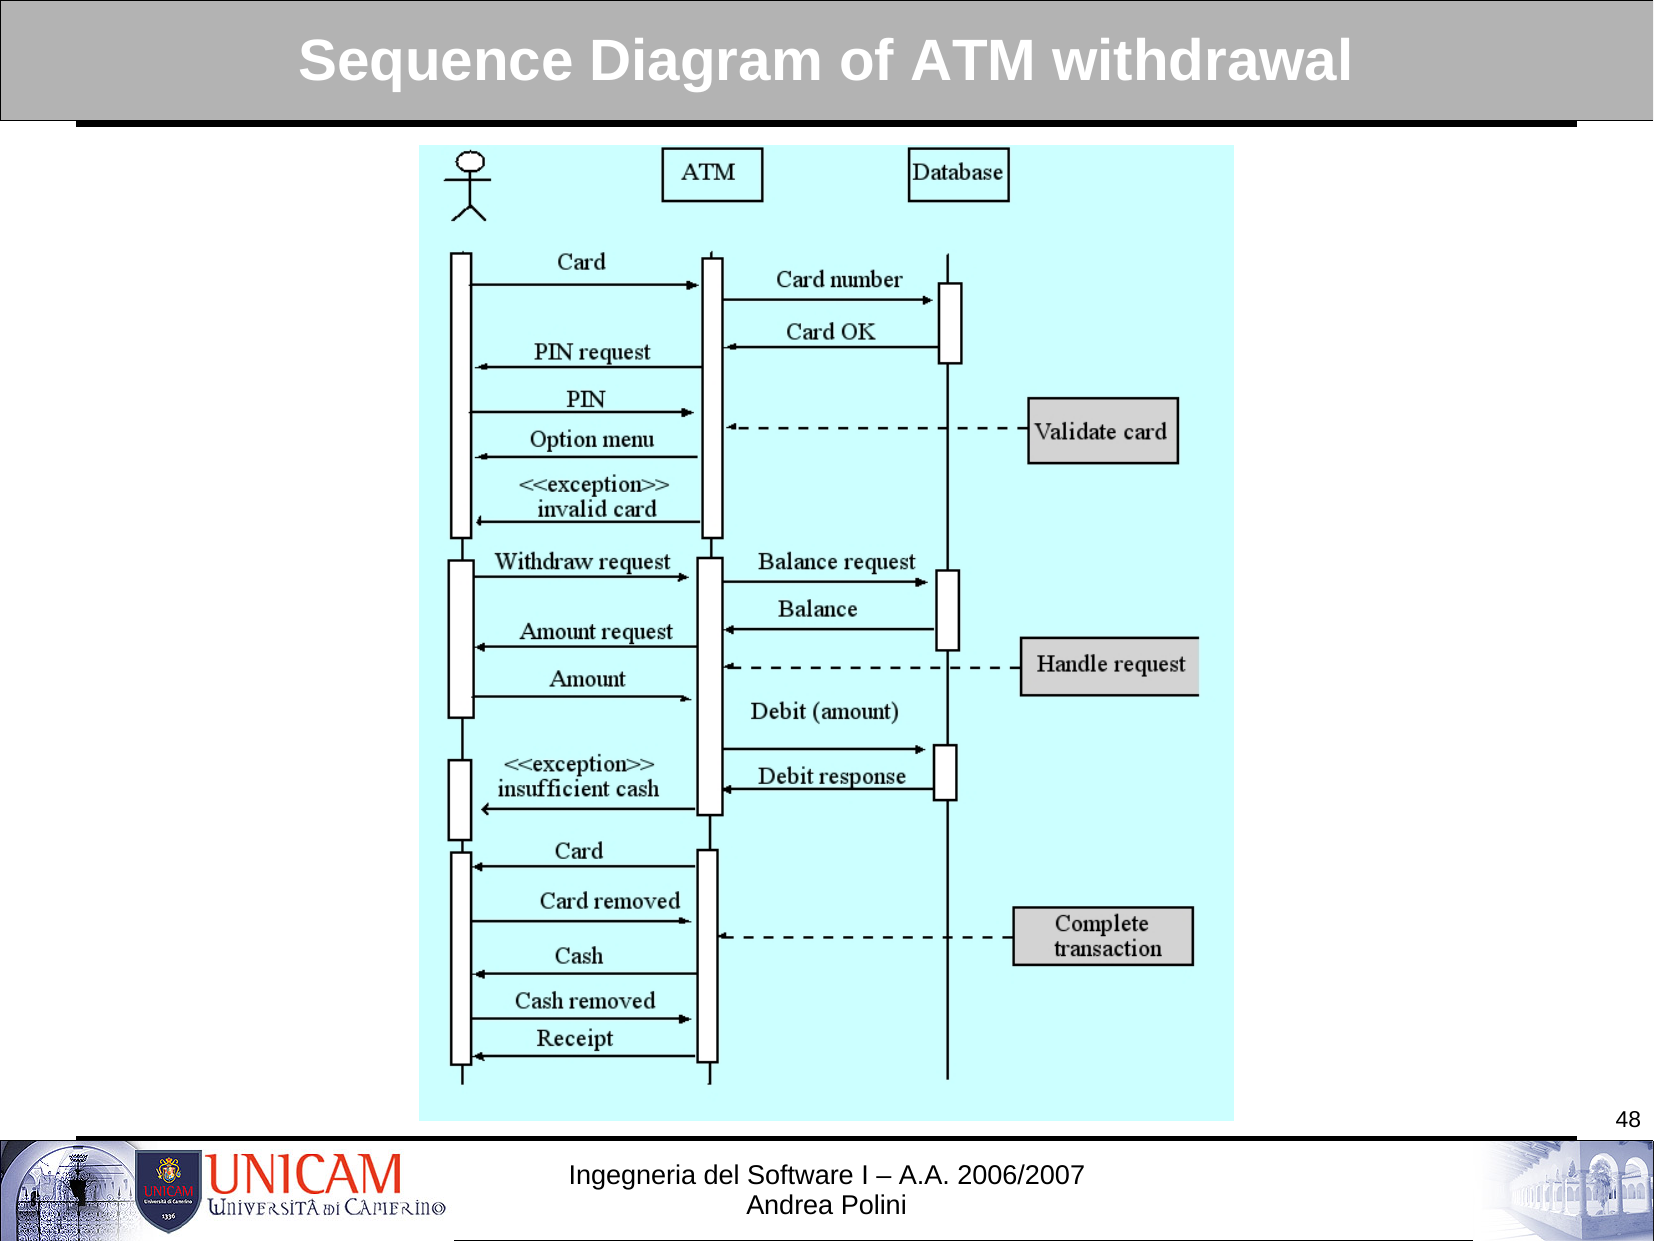

# Sequence Diagram of ATM withdrawal
48